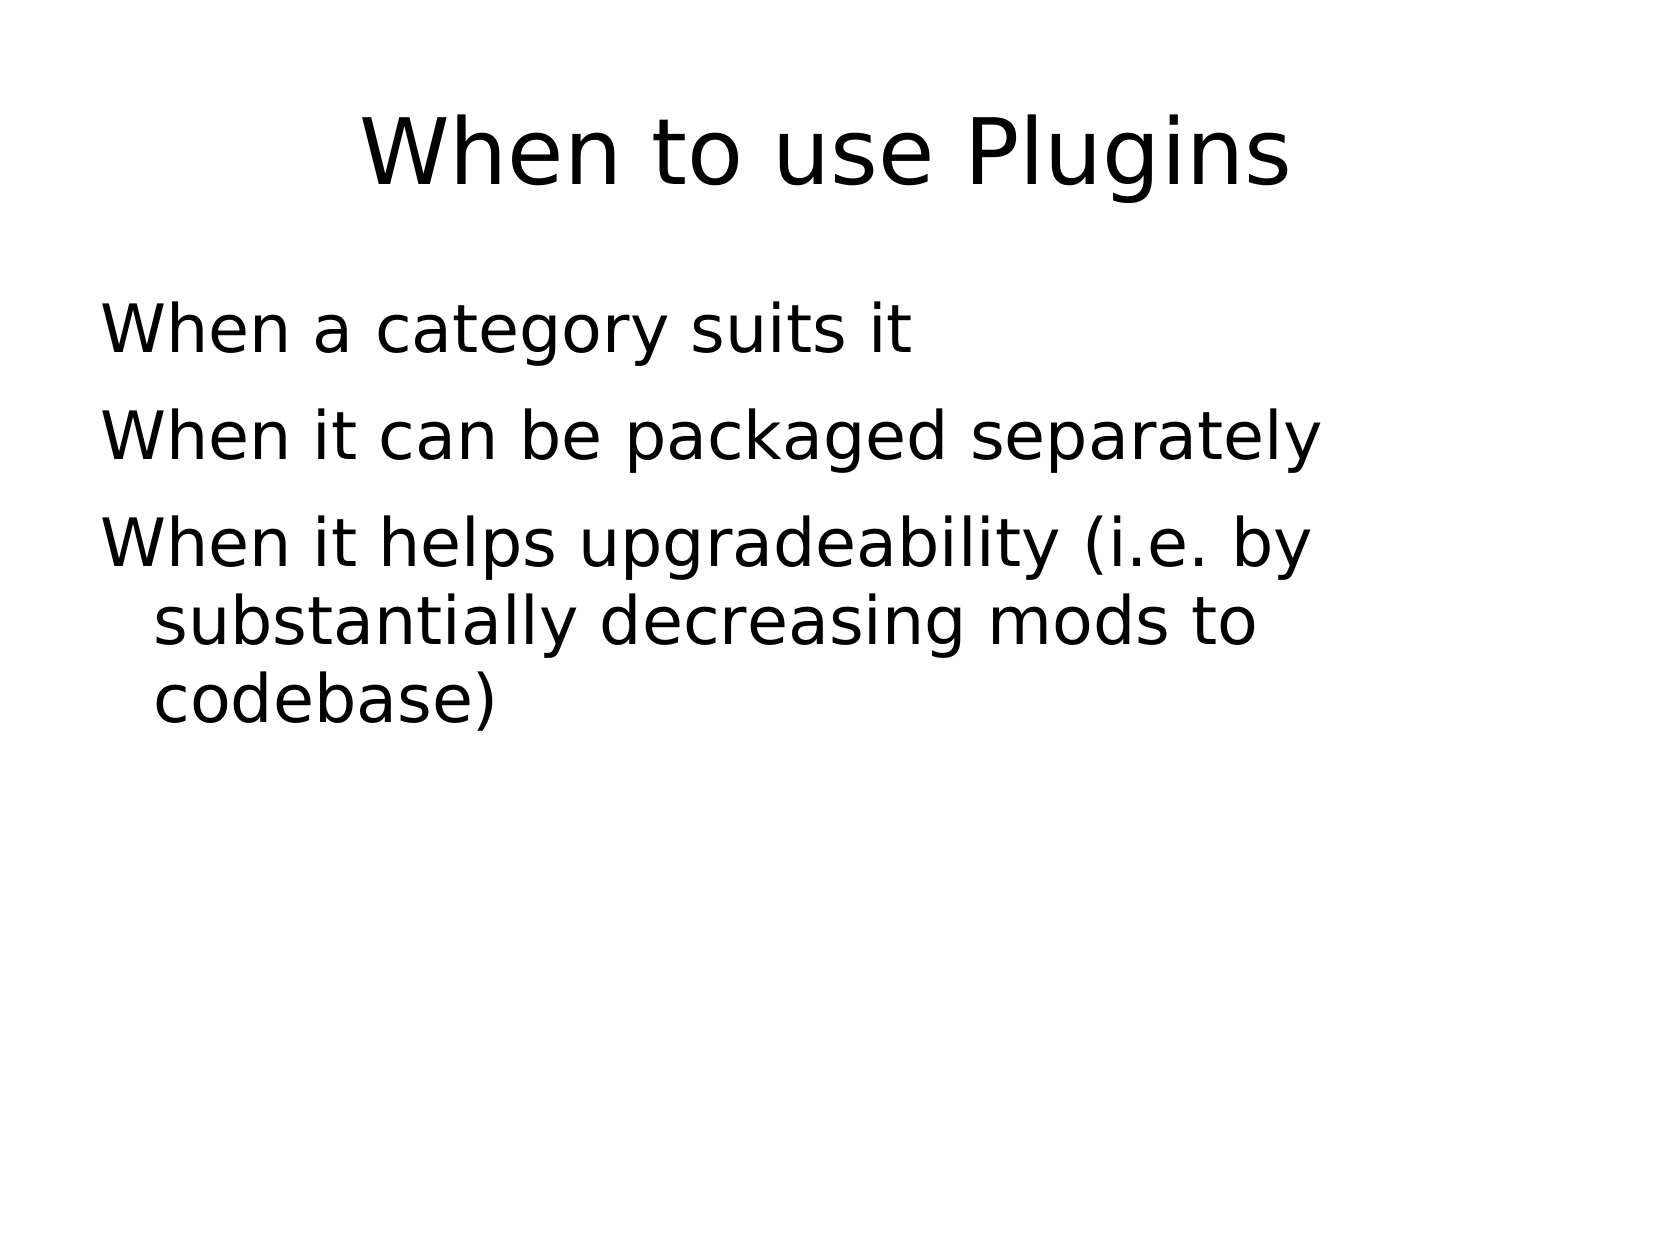

# When to use Plugins
When a category suits it
When it can be packaged separately
When it helps upgradeability (i.e. by substantially decreasing mods to codebase)